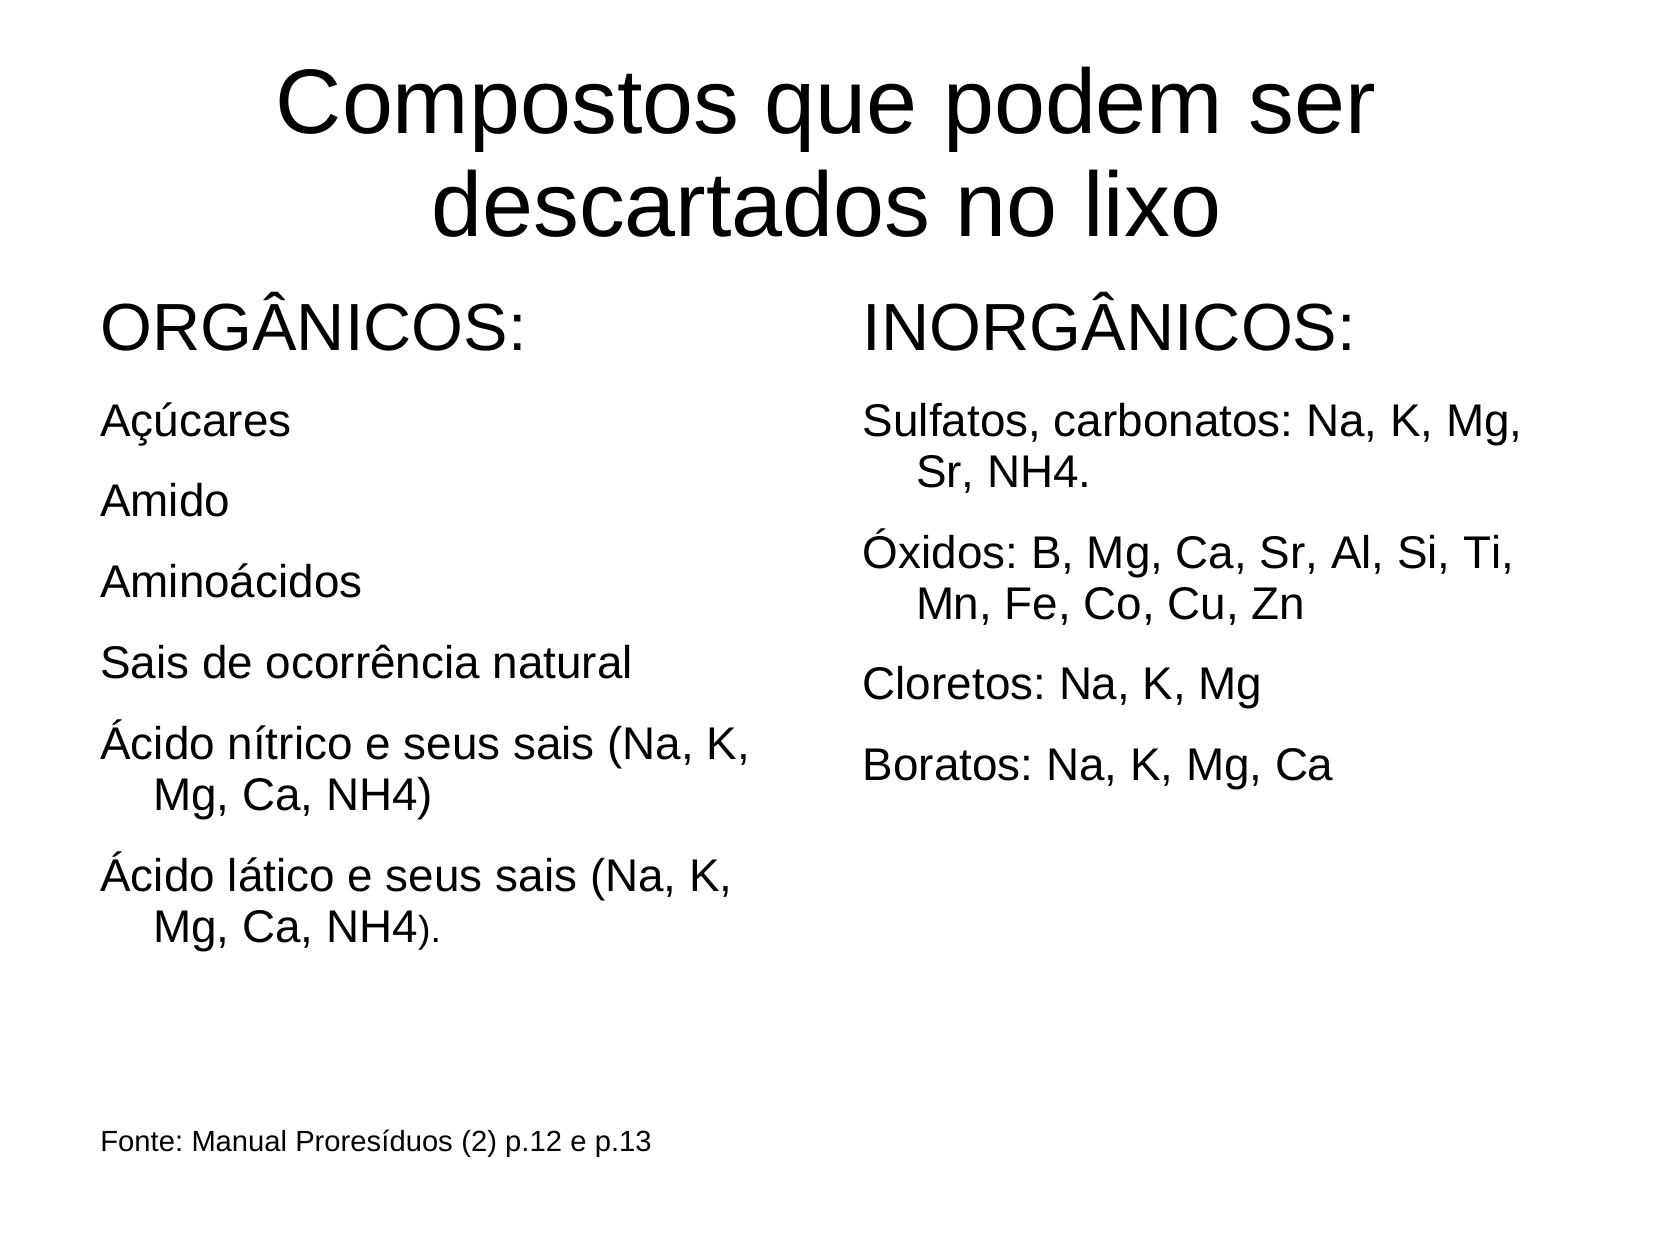

# Compostos que podem ser descartados no lixo
ORGÂNICOS:
Açúcares
Amido
Aminoácidos
Sais de ocorrência natural
Ácido nítrico e seus sais (Na, K, Mg, Ca, NH4)
Ácido lático e seus sais (Na, K, Mg, Ca, NH4).
Fonte: Manual Proresíduos (2) p.12 e p.13
INORGÂNICOS:
Sulfatos, carbonatos: Na, K, Mg, Sr, NH4.
Óxidos: B, Mg, Ca, Sr, Al, Si, Ti, Mn, Fe, Co, Cu, Zn
Cloretos: Na, K, Mg
Boratos: Na, K, Mg, Ca